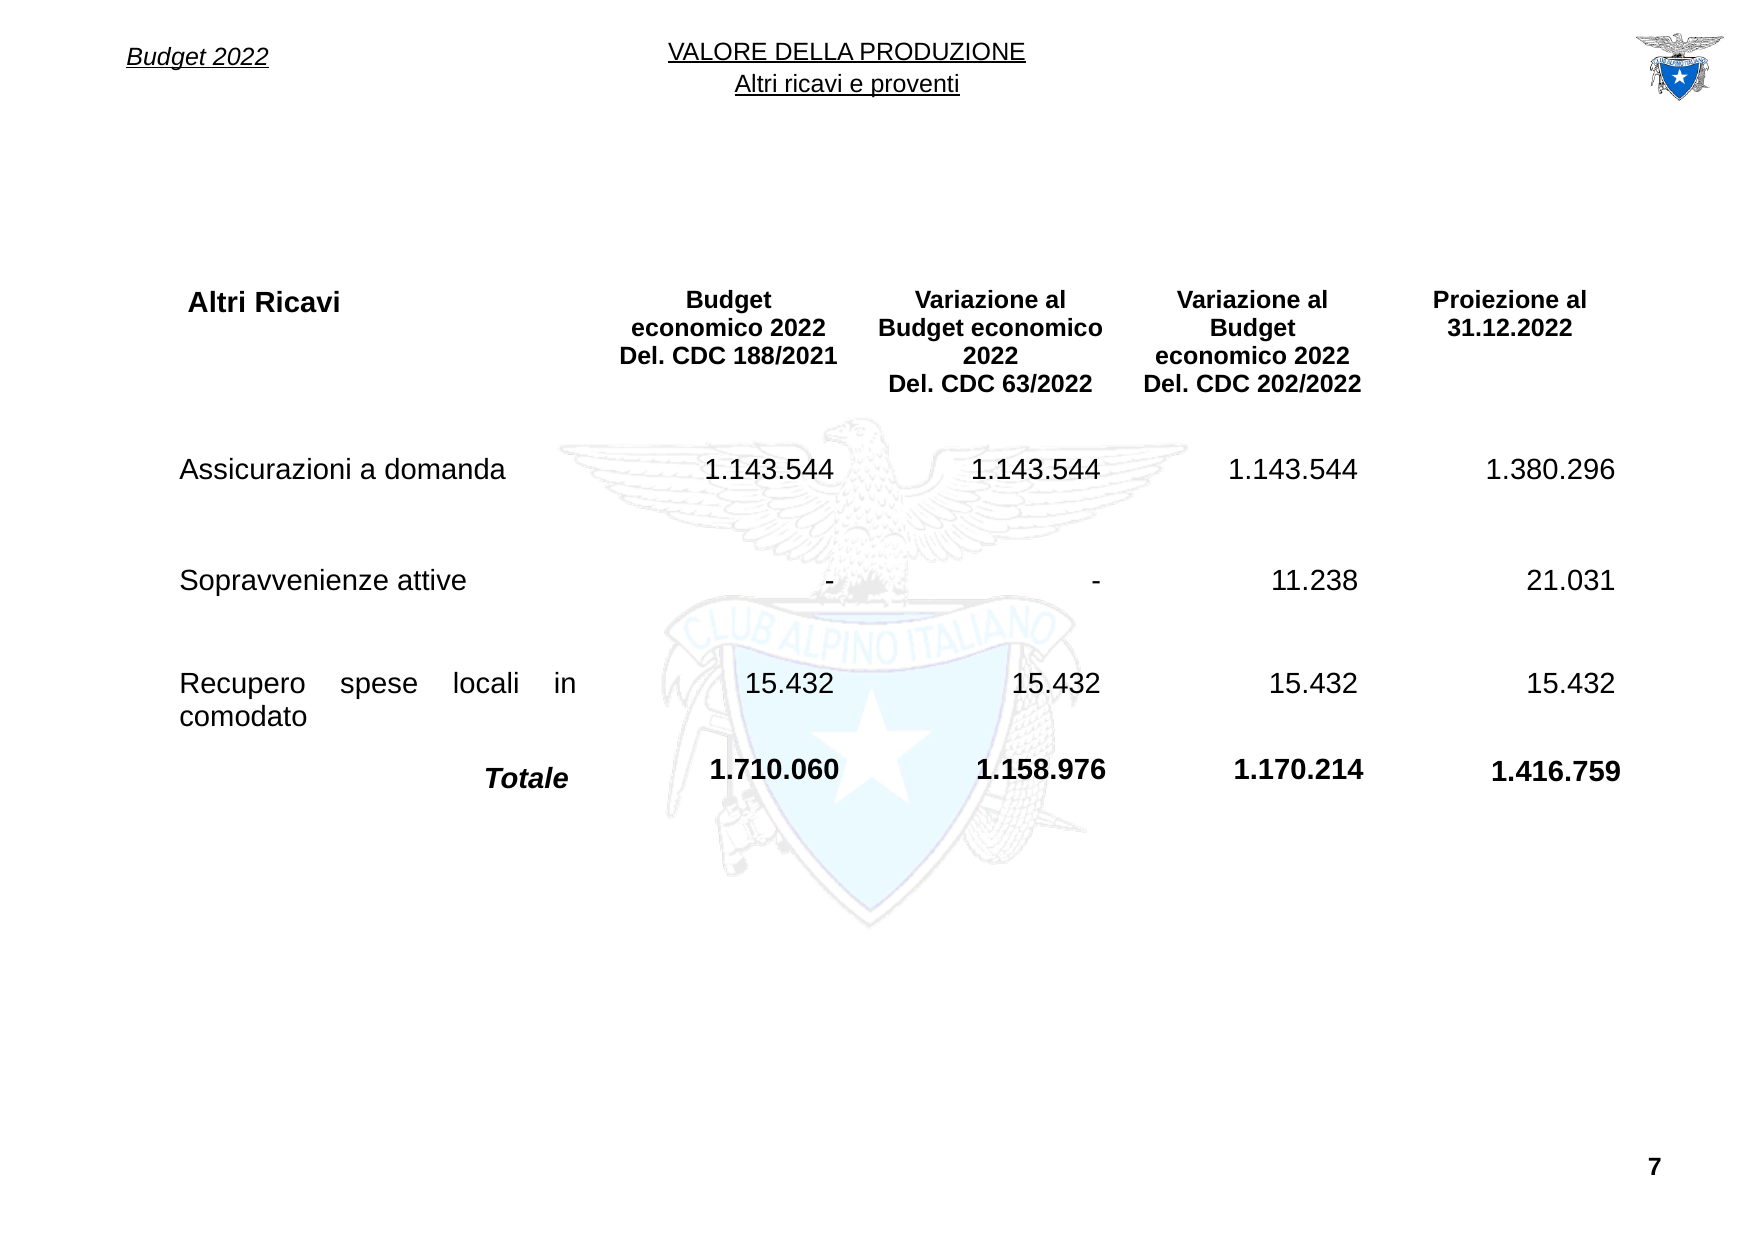

| VALORE DELLA PRODUZIONE Altri ricavi e proventi |
| --- |
Budget 2022
| Altri Ricavi | Budget economico 2022 Del. CDC 188/2021 | Variazione al Budget economico 2022 Del. CDC 63/2022 | Variazione al Budget economico 2022 Del. CDC 202/2022 | Proiezione al 31.12.2022 |
| --- | --- | --- | --- | --- |
| Assicurazioni a domanda | 1.143.544 | 1.143.544 | 1.143.544 | 1.380.296 |
| Sopravvenienze attive | - | - | 11.238 | 21.031 |
| Recupero spese locali in comodato | 15.432 | 15.432 | 15.432 | 15.432 |
| Totale | 1.710.060 | 1.158.976 | 1.170.214 | 1.416.759 |
7